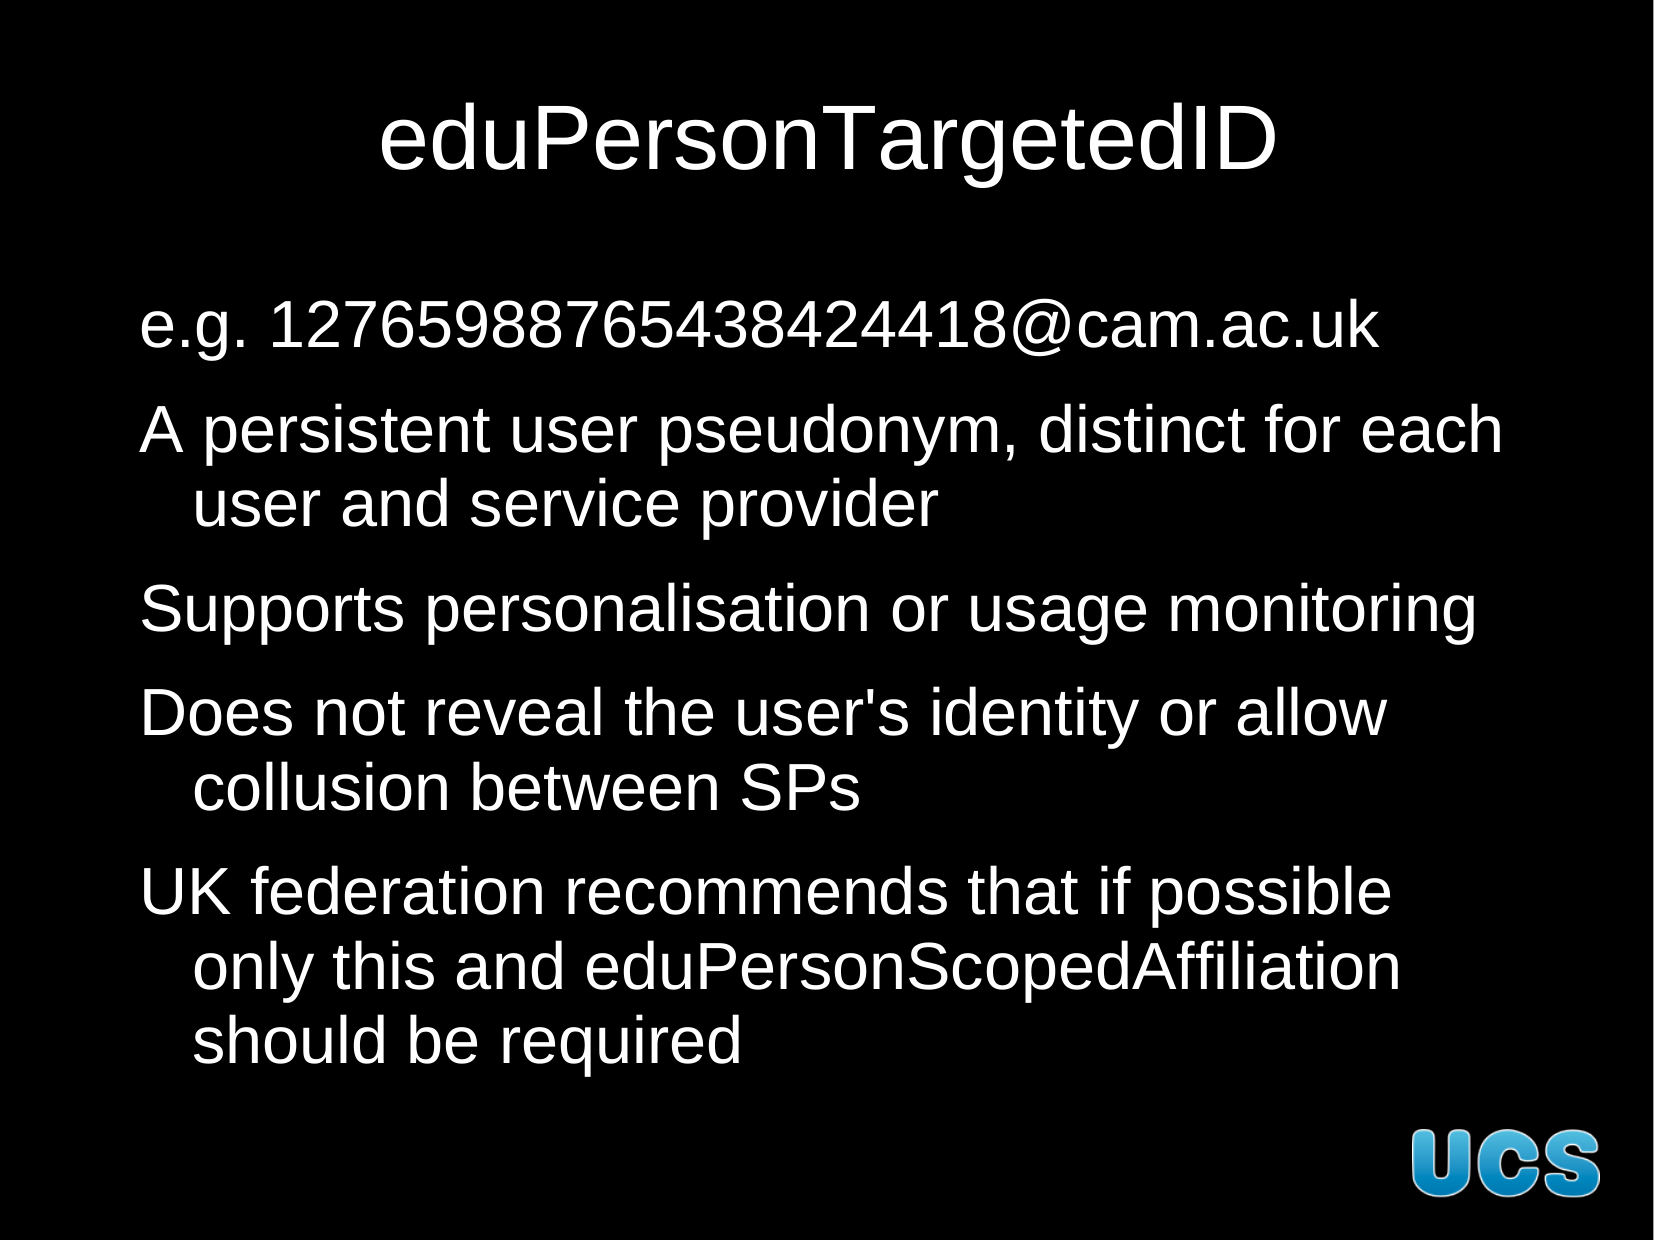

# eduPersonTargetedID
e.g. 12765988765438424418@cam.ac.uk
A persistent user pseudonym, distinct for each user and service provider
Supports personalisation or usage monitoring
Does not reveal the user's identity or allow collusion between SPs
UK federation recommends that if possible only this and eduPersonScopedAffiliation should be required